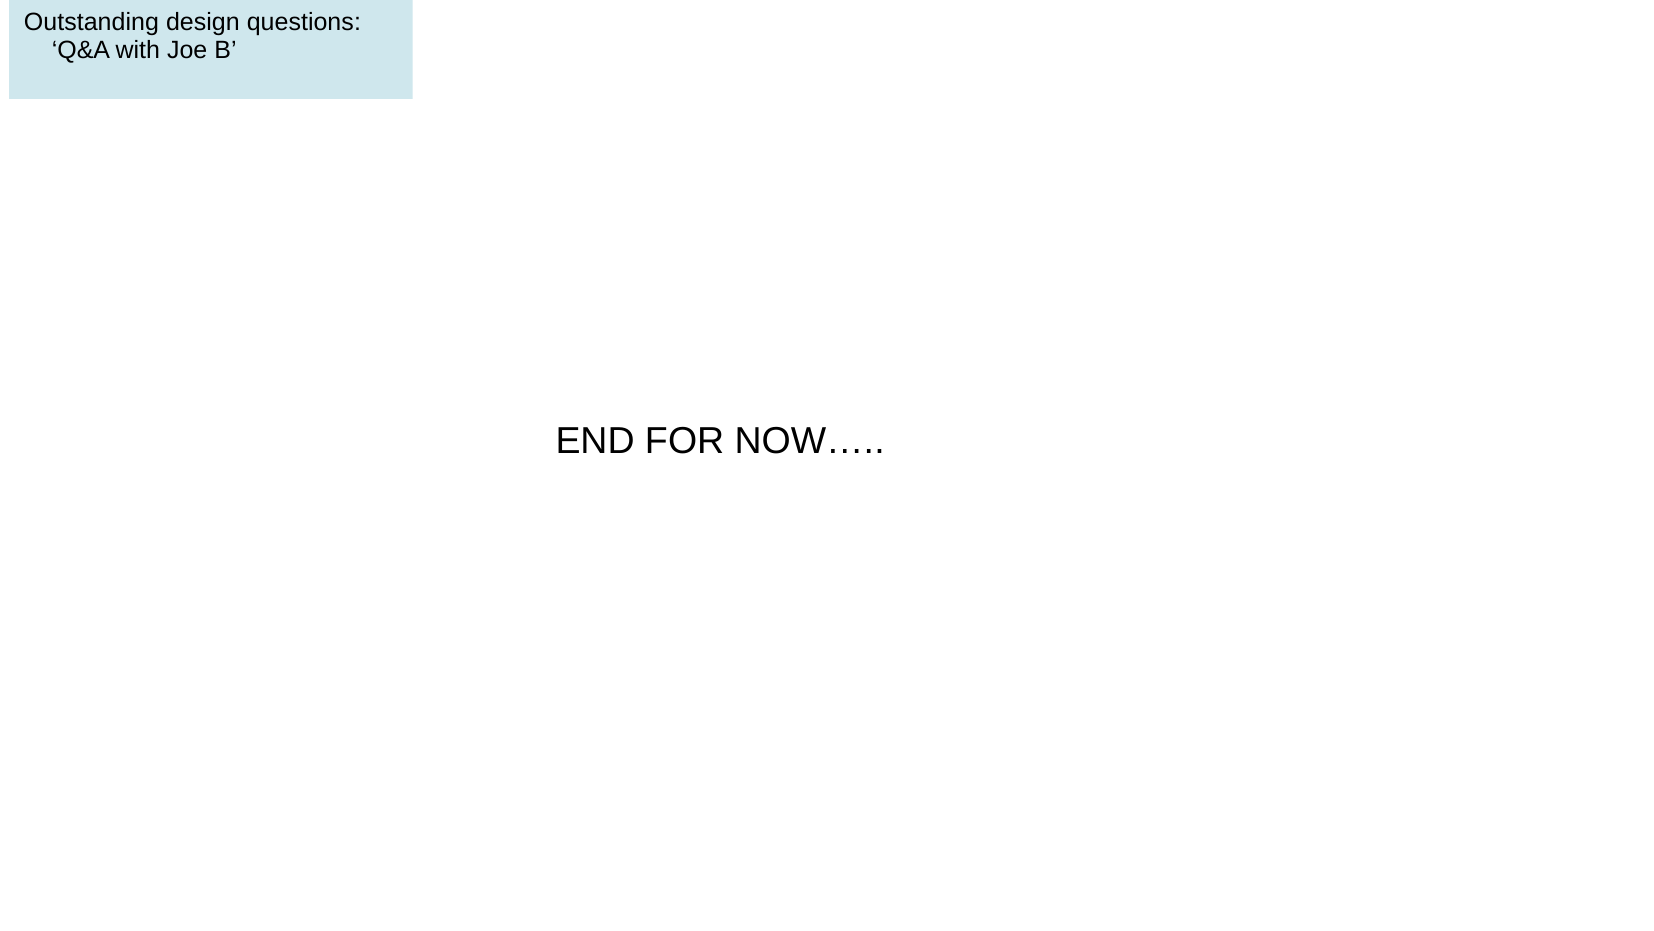

Outstanding design questions:
 ‘Q&A with Joe B’
END FOR NOW…..